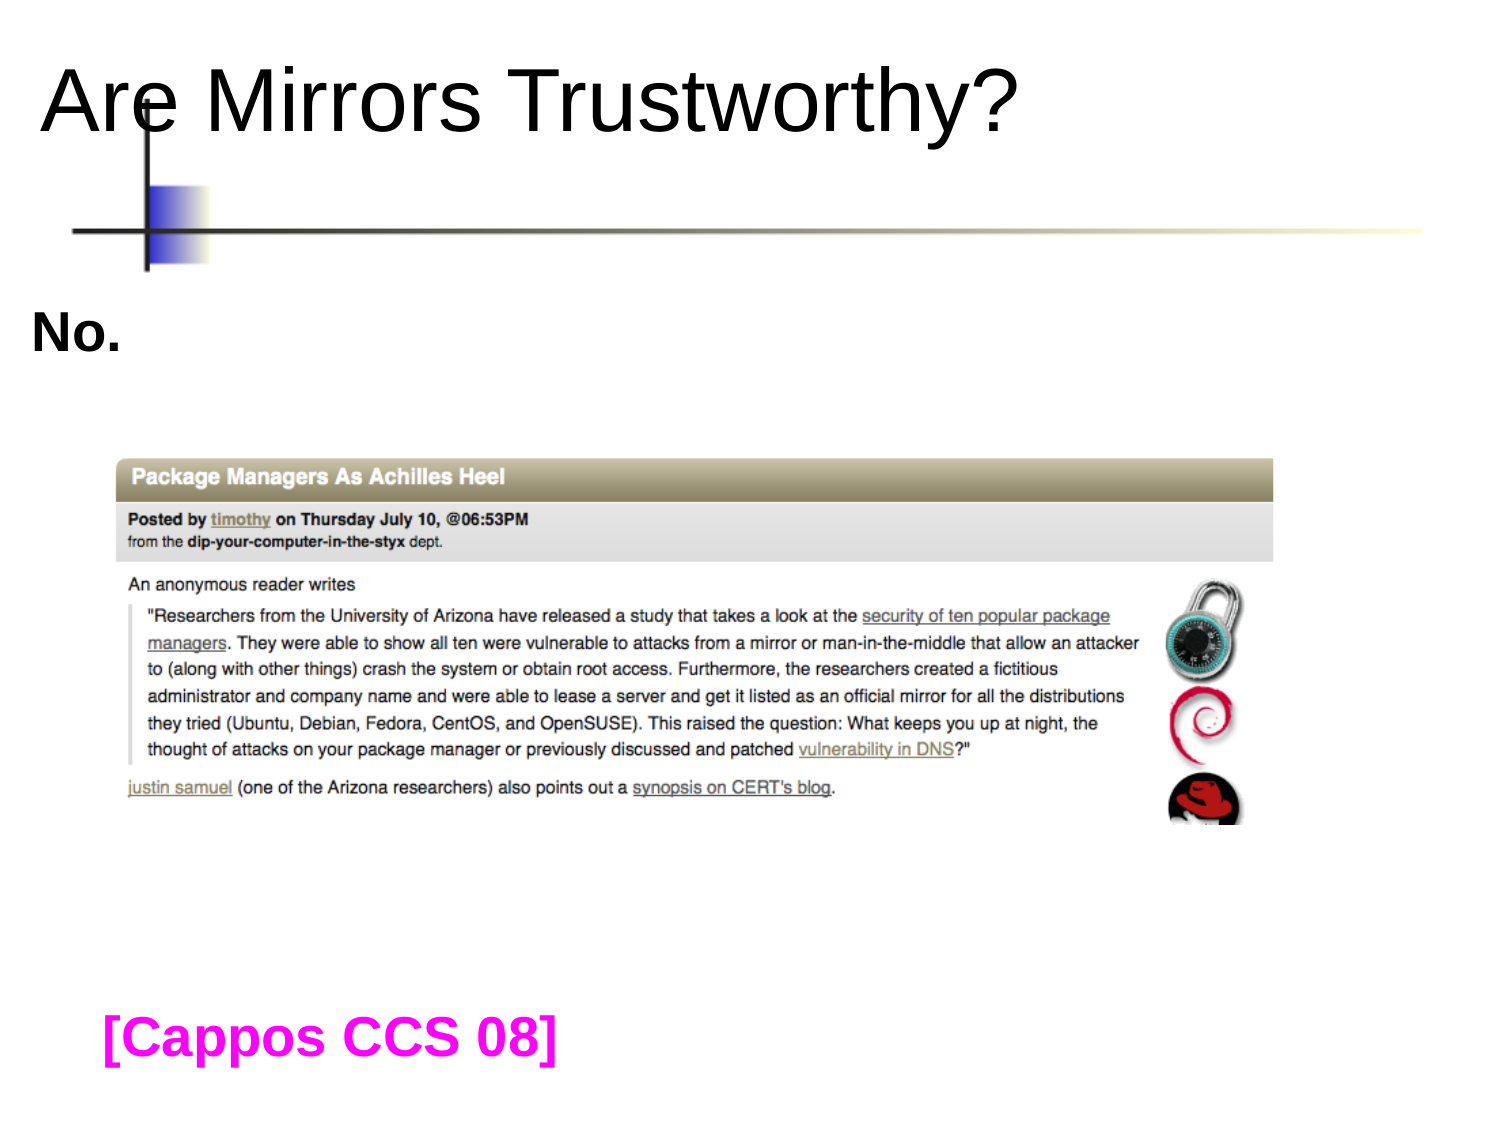

# Are Mirrors Trustworthy?
No.
[Cappos CCS 08]